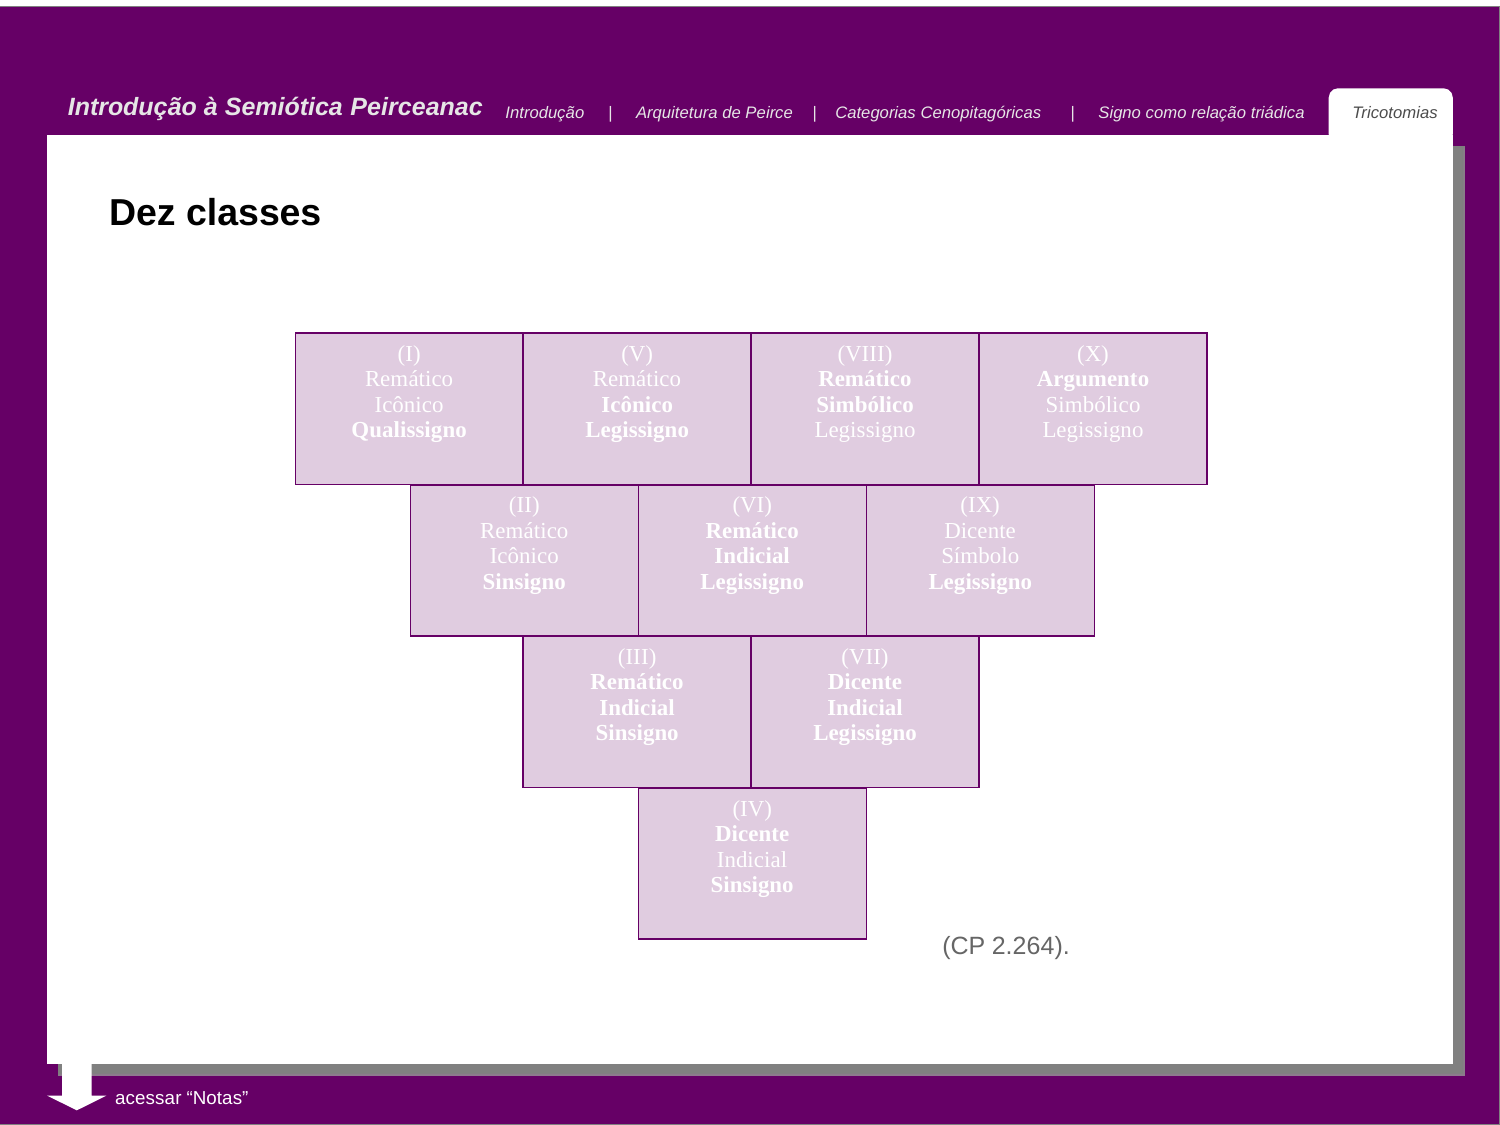

Dez classes
(I)
Remático
Icônico
Qualissigno
(V)
Remático
Icônico
Legissigno
(VIII)
Remático
Simbólico
Legissigno
(X)
Argumento
Simbólico
Legissigno
(II)
Remático
Icônico
Sinsigno
(VI)
Remático
Indicial
Legissigno
(IX)
Dicente
Símbolo
Legissigno
(III)
Remático
Indicial
Sinsigno
(VII)
Dicente
Indicial
Legissigno
(IV)
Dicente
Indicial
Sinsigno
(CP 2.264).
acessar “Notas”